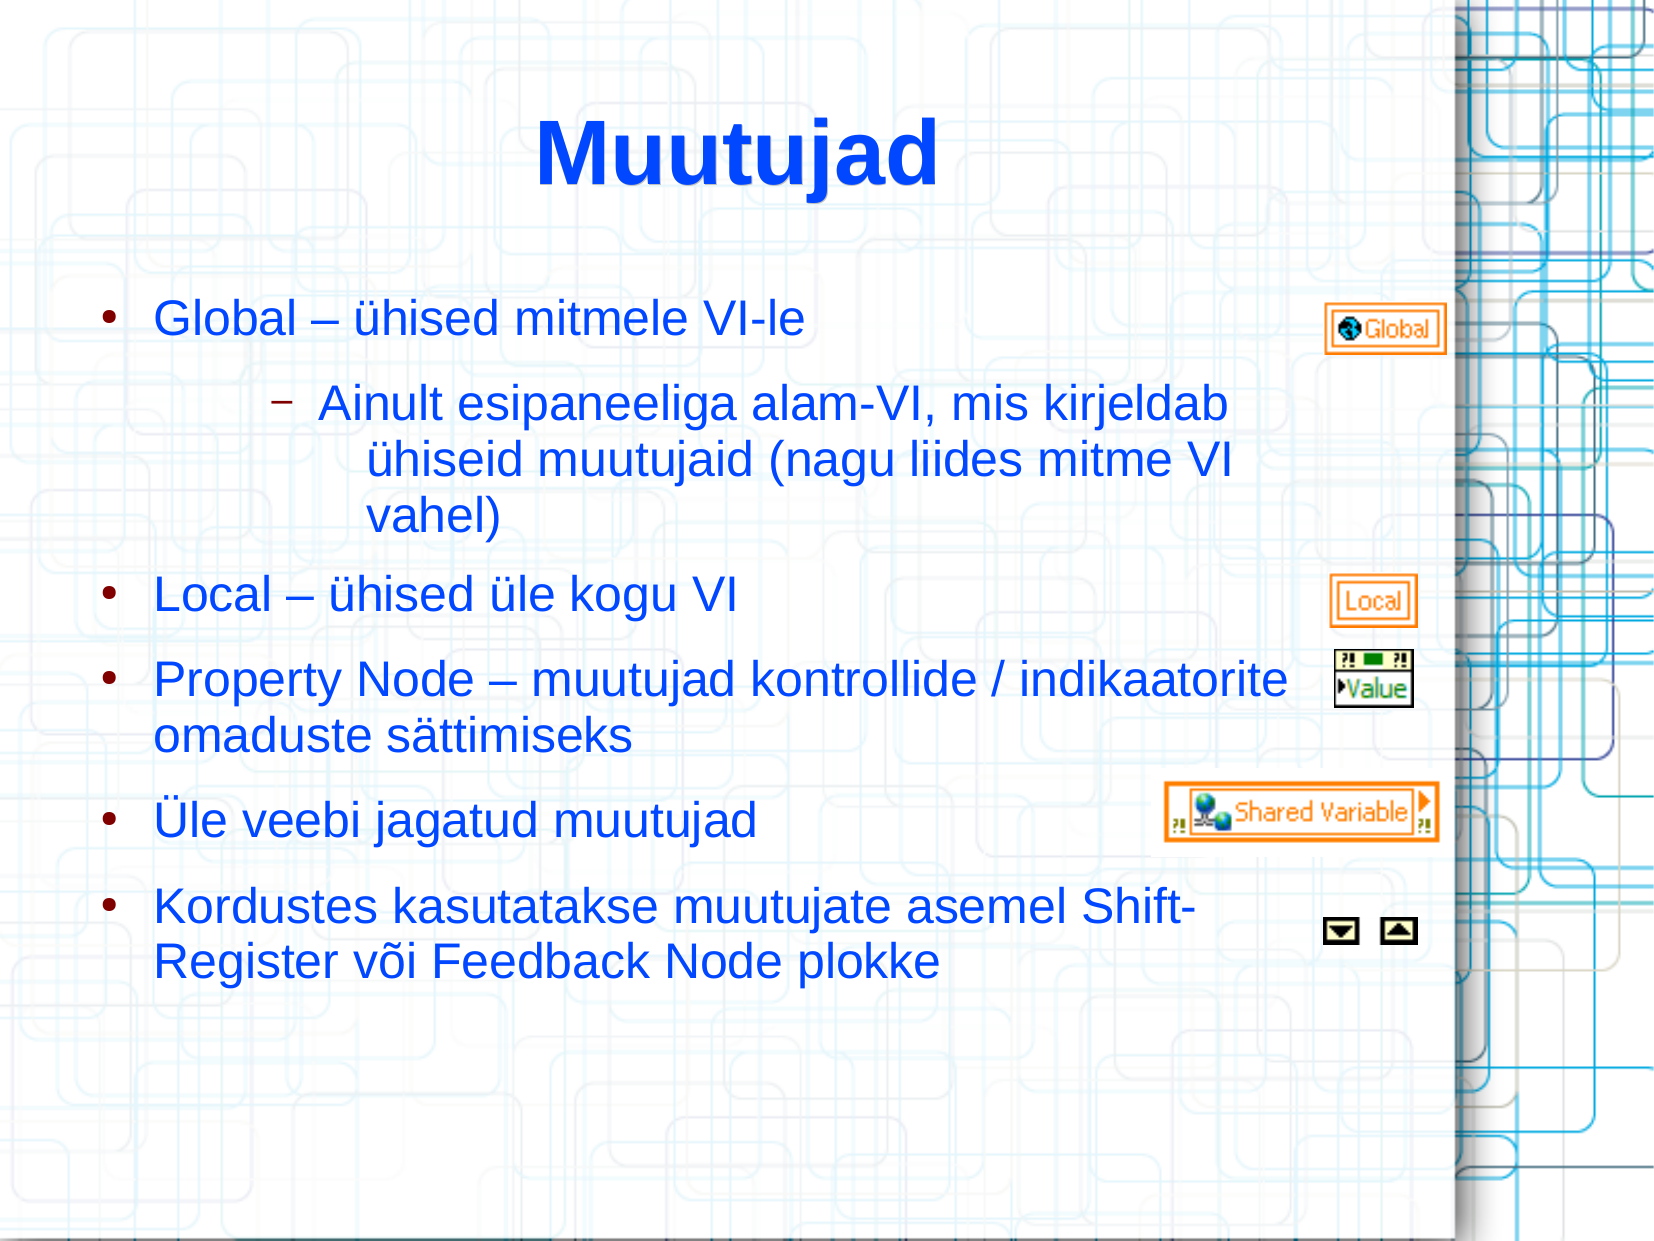

# Muutujad
Global – ühised mitmele VI-le
Ainult esipaneeliga alam-VI, mis kirjeldab ühiseid muutujaid (nagu liides mitme VI vahel)
Local – ühised üle kogu VI
Property Node – muutujad kontrollide / indikaatorite omaduste sättimiseks
Üle veebi jagatud muutujad
Kordustes kasutatakse muutujate asemel Shift-Register või Feedback Node plokke